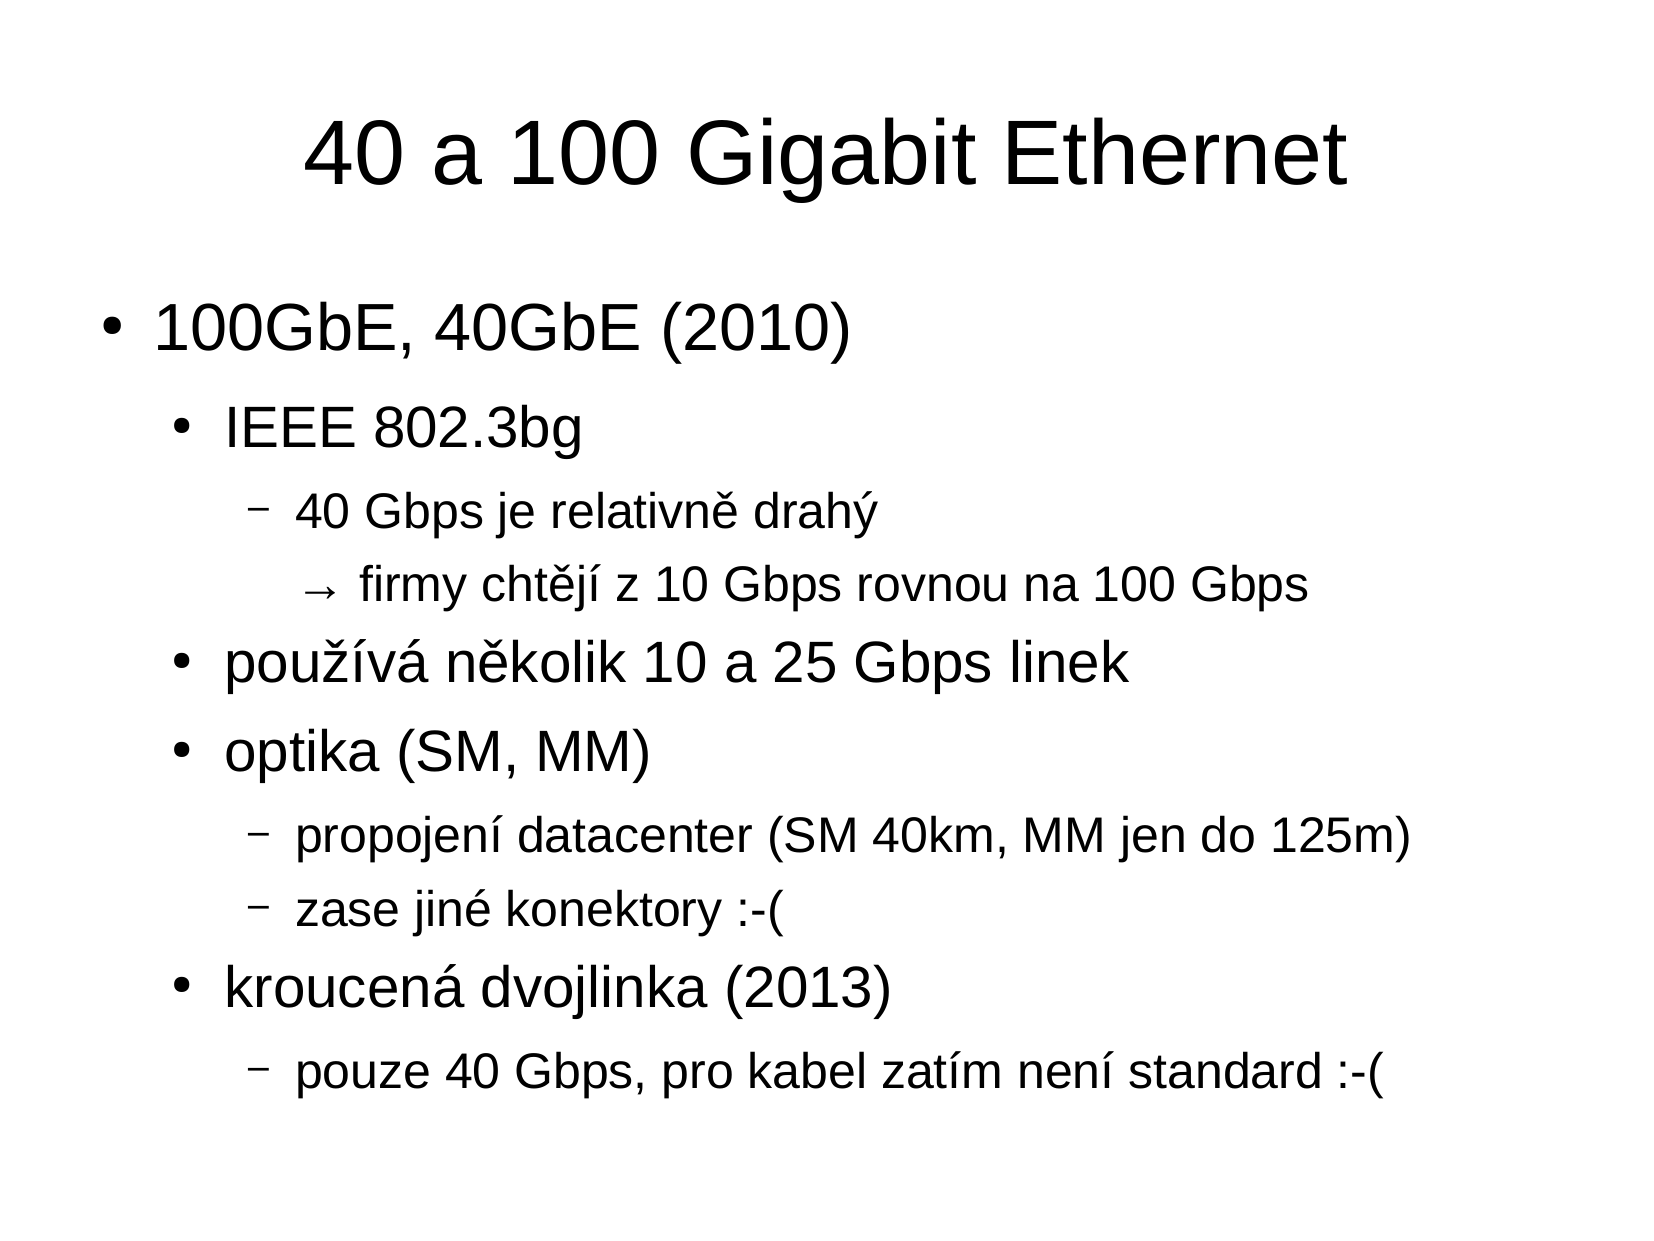

# 40 a 100 Gigabit Ethernet
100GbE, 40GbE (2010)
IEEE 802.3bg
40 Gbps je relativně drahý
→ firmy chtějí z 10 Gbps rovnou na 100 Gbps
používá několik 10 a 25 Gbps linek
optika (SM, MM)
propojení datacenter (SM 40km, MM jen do 125m)
zase jiné konektory :-(
kroucená dvojlinka (2013)
pouze 40 Gbps, pro kabel zatím není standard :-(